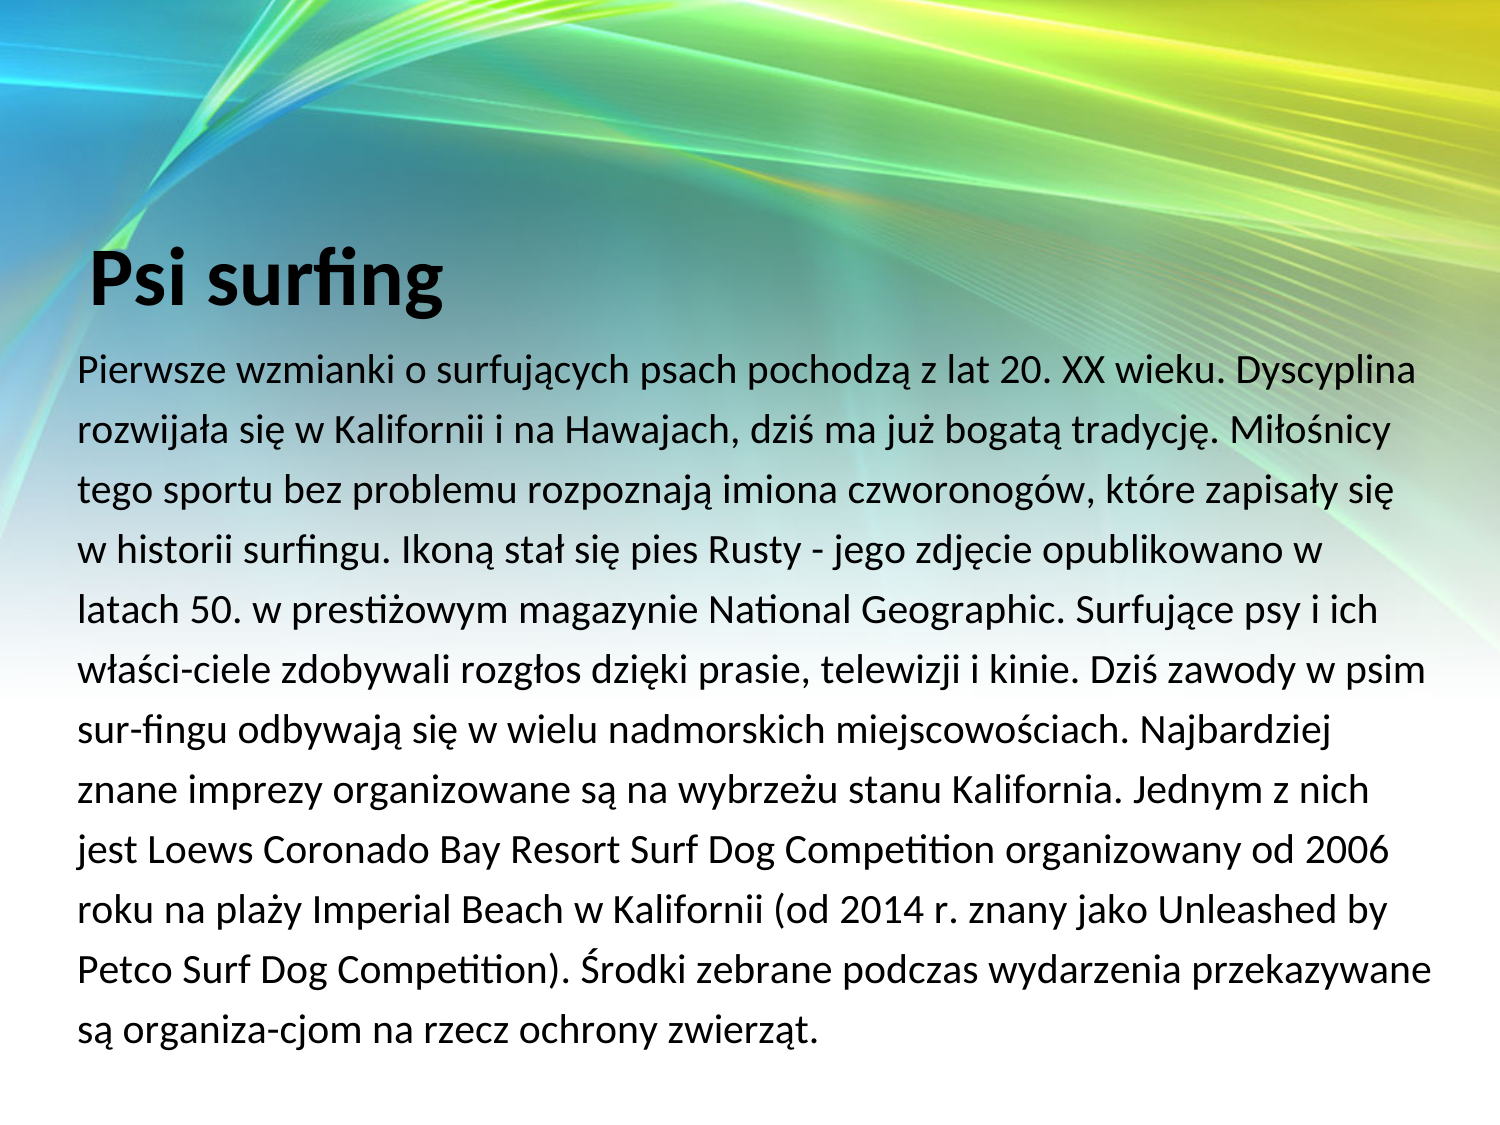

Psi surfing
Pierwsze wzmianki o surfujących psach pochodzą z lat 20. XX wieku. Dyscyplina rozwijała się w Kalifornii i na Hawajach, dziś ma już bogatą tradycję. Miłośnicy tego sportu bez problemu rozpoznają imiona czworonogów, które zapisały się
w historii surfingu. Ikoną stał się pies Rusty - jego zdjęcie opublikowano w latach 50. w prestiżowym magazynie National Geographic. Surfujące psy i ich właści-ciele zdobywali rozgłos dzięki prasie, telewizji i kinie. Dziś zawody w psim sur-fingu odbywają się w wielu nadmorskich miejscowościach. Najbardziej znane imprezy organizowane są na wybrzeżu stanu Kalifornia. Jednym z nich jest Loews Coronado Bay Resort Surf Dog Competition organizowany od 2006 roku na plaży Imperial Beach w Kalifornii (od 2014 r. znany jako Unleashed by Petco Surf Dog Competition). Środki zebrane podczas wydarzenia przekazywane są organiza-cjom na rzecz ochrony zwierząt.